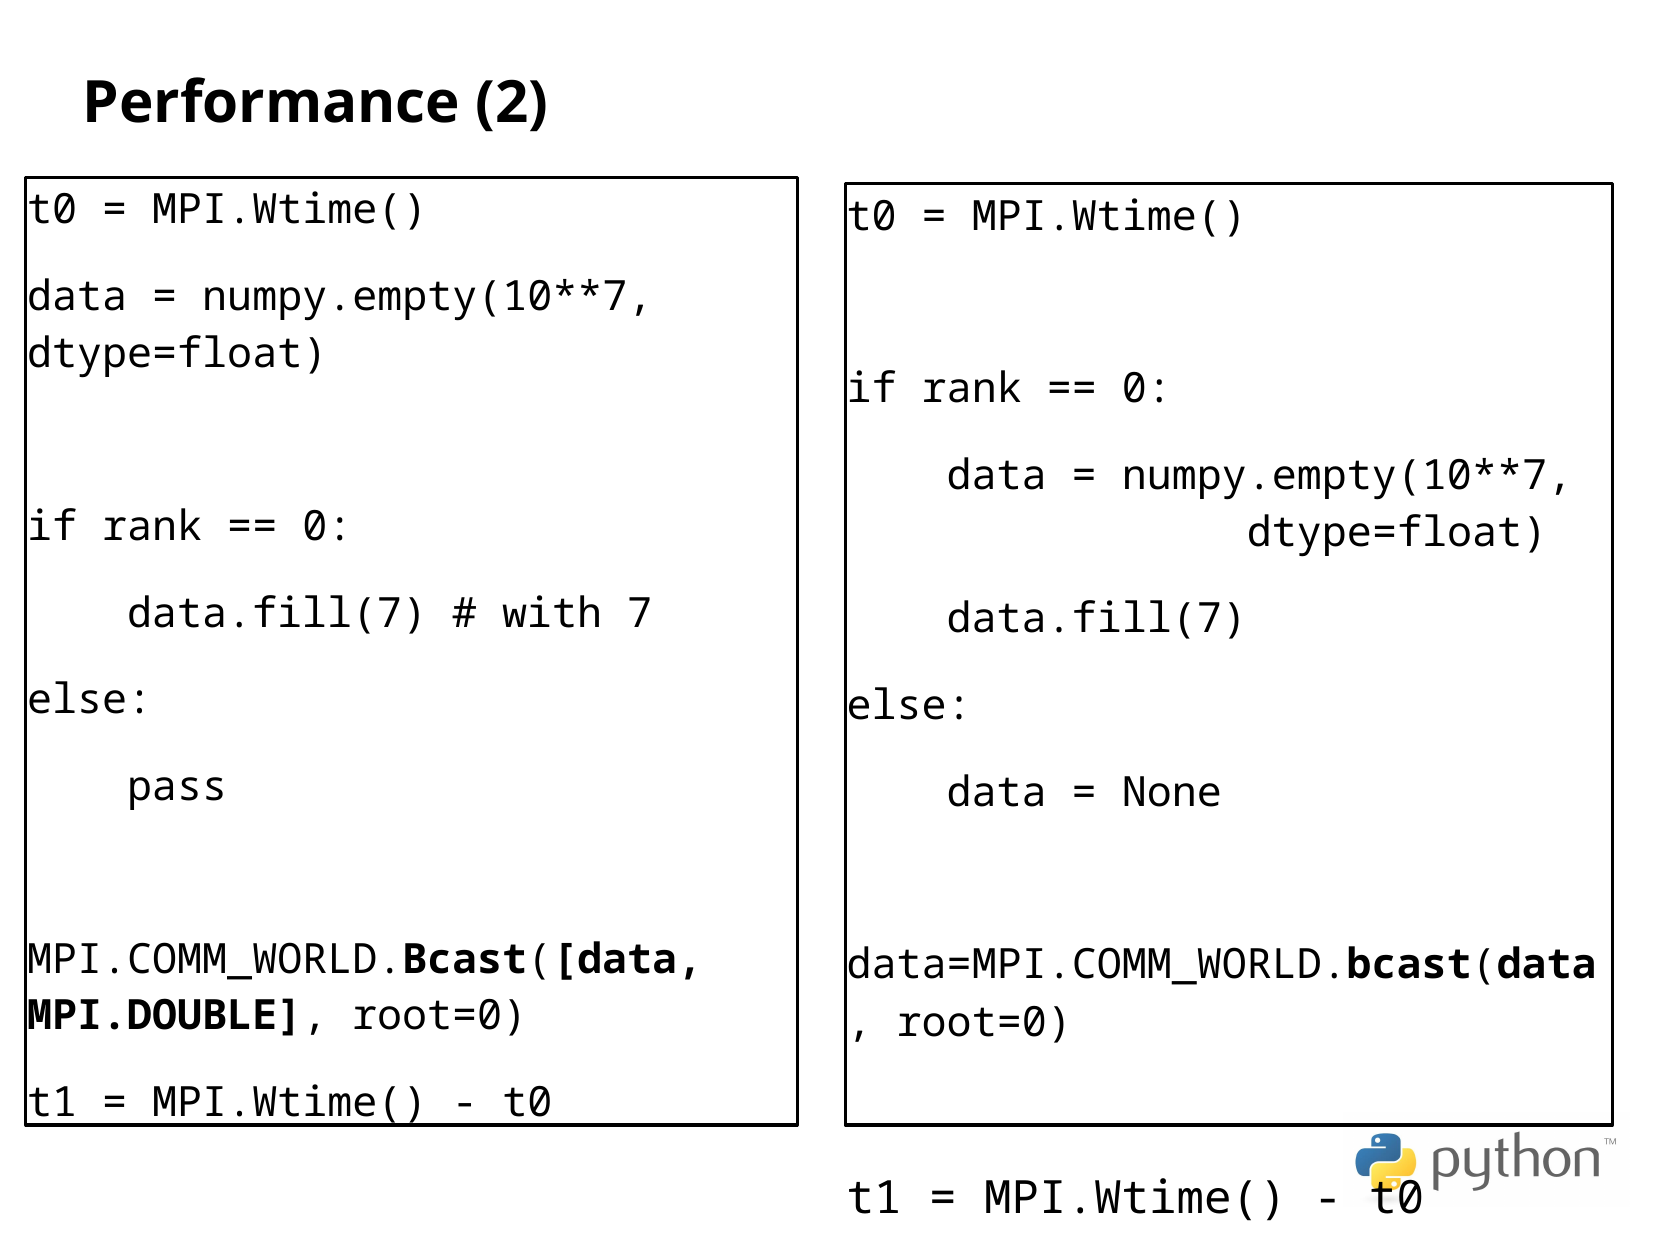

# Performance (2)
t0 = MPI.Wtime()
data = numpy.empty(10**7, dtype=float)
if rank == 0:
 data.fill(7) # with 7
else:
 pass
MPI.COMM_WORLD.Bcast([data, MPI.DOUBLE], root=0)
t1 = MPI.Wtime() - t0
t0 = MPI.Wtime()
if rank == 0:
 data = numpy.empty(10**7, dtype=float)
 data.fill(7)
else:
 data = None
data=MPI.COMM_WORLD.bcast(data, root=0)
t1 = MPI.Wtime() - t0